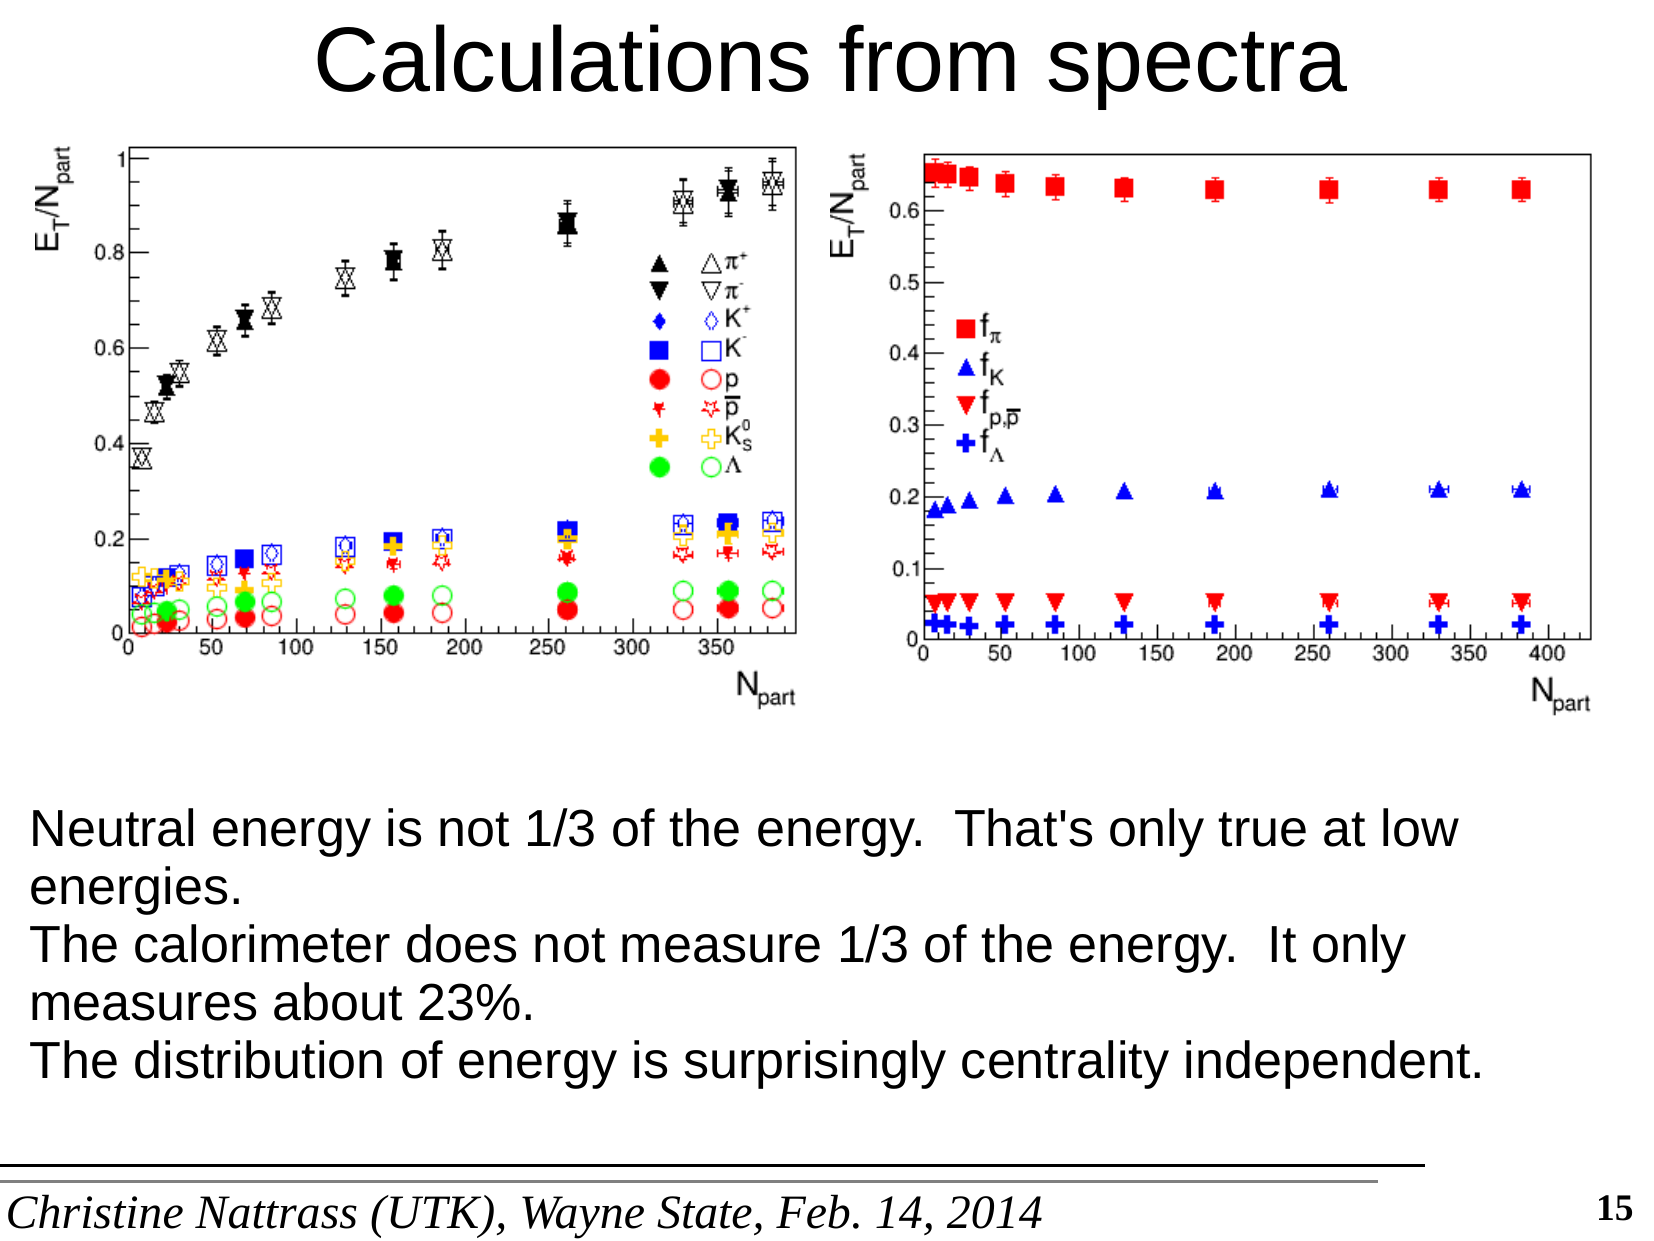

# Calculations from spectra
Neutral energy is not 1/3 of the energy. That's only true at low energies.
The calorimeter does not measure 1/3 of the energy. It only measures about 23%.
The distribution of energy is surprisingly centrality independent.